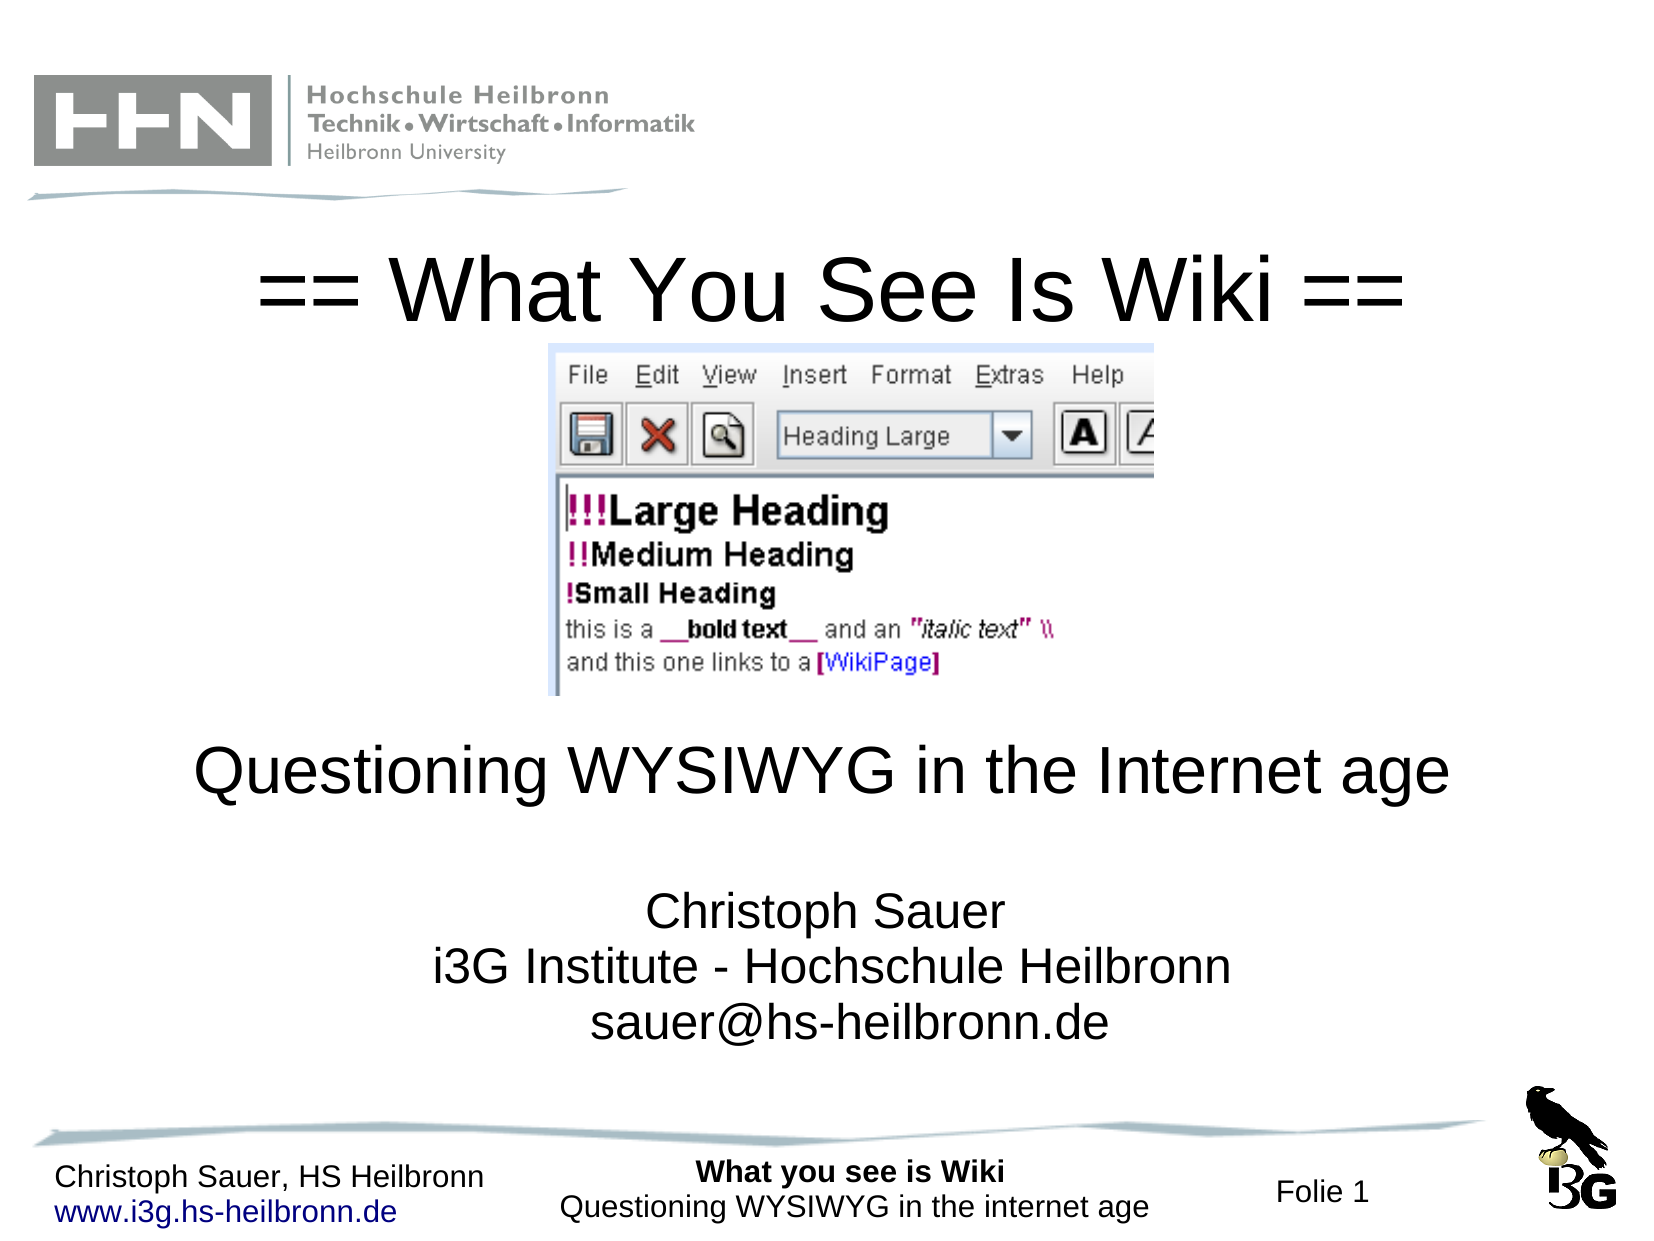

# == What You See Is Wiki ==
Questioning WYSIWYG in the Internet age
Christoph Sauer
i3G Institute - Hochschule Heilbronn
sauer@hs-heilbronn.de